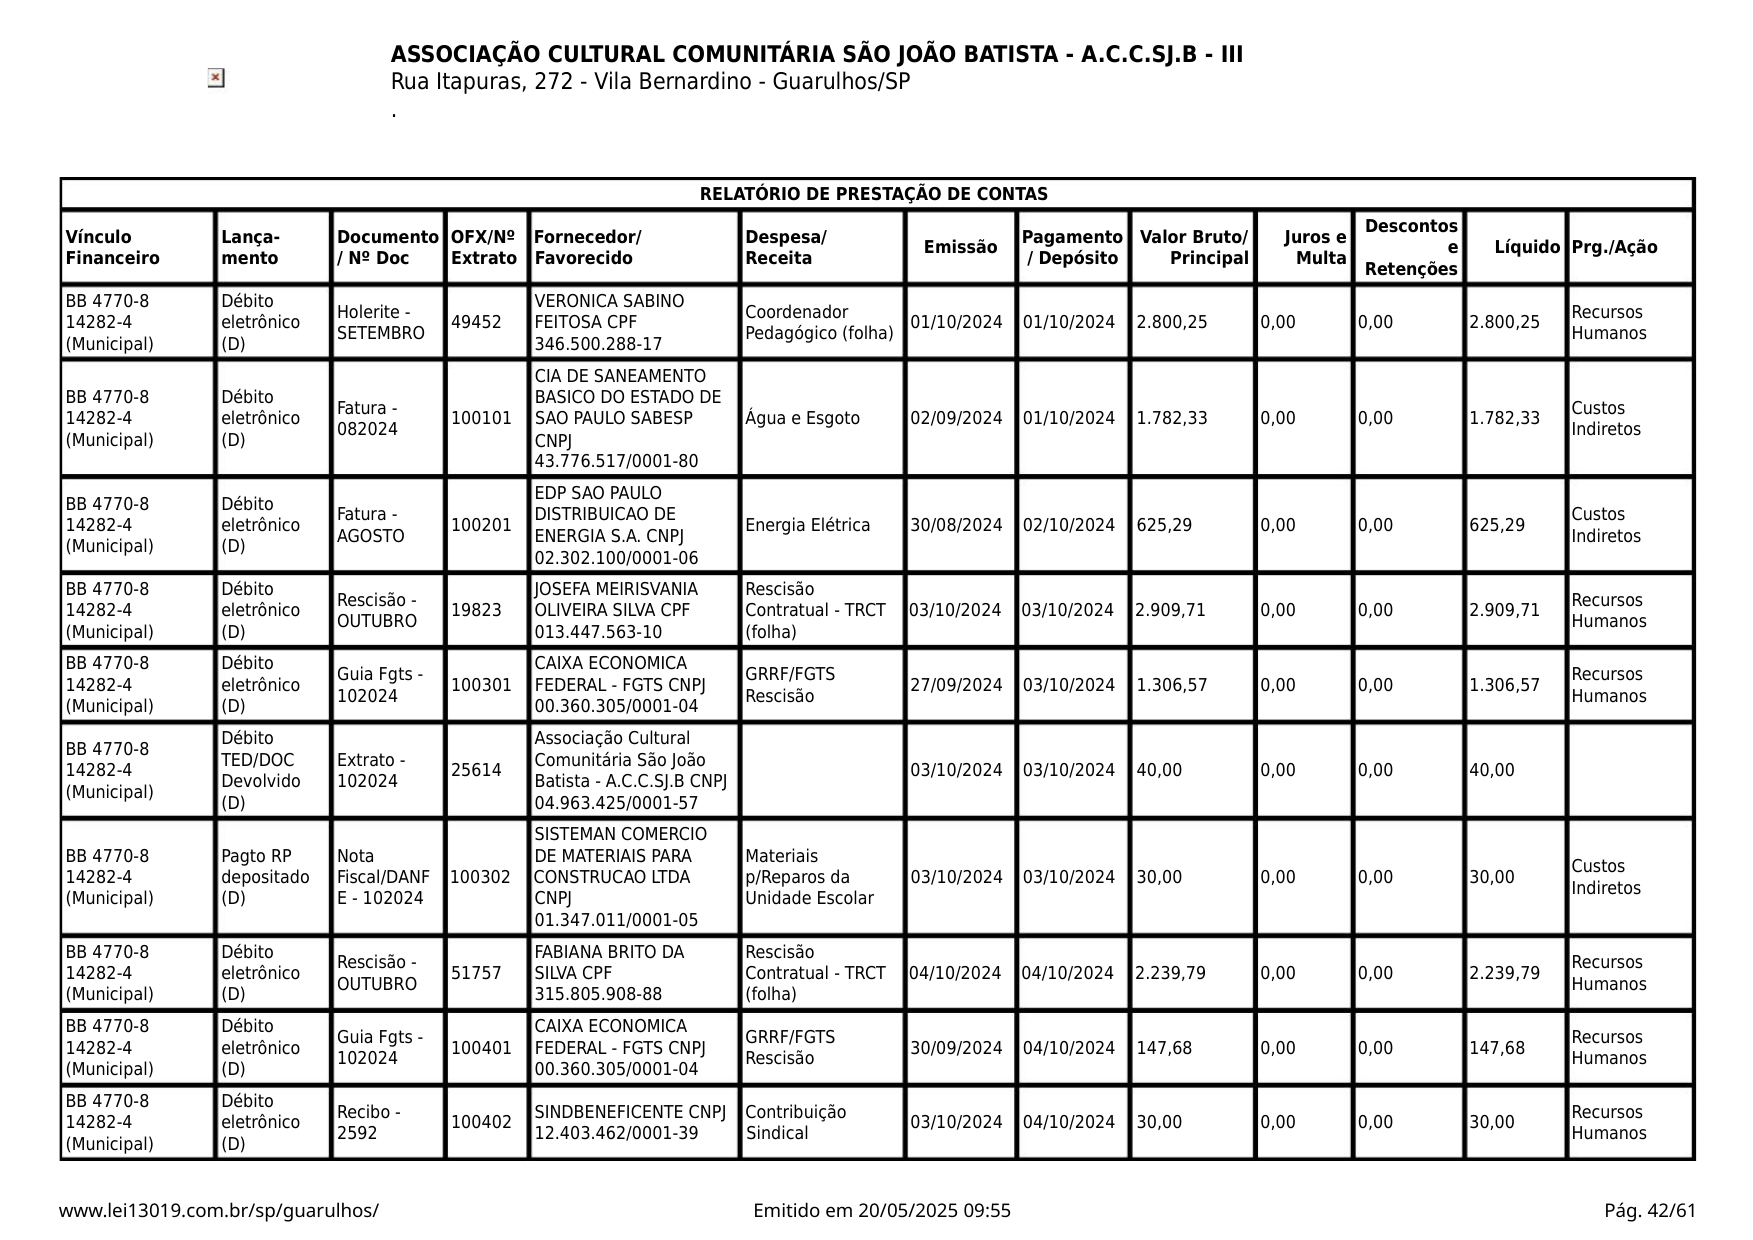

ASSOCIAÇÃO CULTURAL COMUNITÁRIA SÃO JOÃO BATISTA - A.C.C.SJ.B - III
Rua Itapuras, 272 - Vila Bernardino - Guarulhos/SP
.
RELATÓRIO DE PRESTAÇÃO DE CONTAS
Descontos
e
Retenções
Vínculo
Financeiro
Lança-
mento
Documento OFX/Nº Fornecedor/
Despesa/
Receita
Pagamento Valor Bruto/
/ Depósito Principal
Juros e
Multa
Emissão
Líquido Prg./Ação
/ Nº Doc
Extrato Favorecido
BB 4770-8
14282-4
(Municipal)
Débito
eletrônico
(D)
VERONICA SABINO
FEITOSA CPF
346.500.288-17
Holerite -
SETEMBRO
Coordenador
Pedagógico (folha)
Recursos
Humanos
49452
01/10/2024 01/10/2024 2.800,25
02/09/2024 01/10/2024 1.782,33
0,00
0,00
0,00
2.800,25
CIA DE SANEAMENTO
BASICO DO ESTADO DE
100101 SAO PAULO SABESP
CNPJ
BB 4770-8
14282-4
(Municipal)
Débito
eletrônico
(D)
Fatura -
082024
Custos
Indiretos
Água e Esgoto
0,00
0,00
1.782,33
625,29
43.776.517/0001-80
EDP SAO PAULO
DISTRIBUICAO DE
ENERGIA S.A. CNPJ
02.302.100/0001-06
BB 4770-8
14282-4
(Municipal)
Débito
eletrônico
(D)
Fatura -
AGOSTO
Custos
Indiretos
100201
19823
Energia Elétrica
Rescisão
Contratual - TRCT 03/10/2024 03/10/2024 2.909,71
(folha)
30/08/2024 02/10/2024 625,29
0,00
BB 4770-8
14282-4
(Municipal)
Débito
eletrônico
(D)
JOSEFA MEIRISVANIA
OLIVEIRA SILVA CPF
013.447.563-10
Rescisão -
OUTUBRO
Recursos
Humanos
0,00
0,00
0,00
0,00
2.909,71
1.306,57
BB 4770-8
14282-4
(Municipal)
Débito
eletrônico
(D)
CAIXA ECONOMICA
100301 FEDERAL - FGTS CNPJ
00.360.305/0001-04
Guia Fgts -
102024
GRRF/FGTS
Rescisão
Recursos
Humanos
27/09/2024 03/10/2024 1.306,57
03/10/2024 03/10/2024 40,00
Débito
TED/DOC
Devolvido
(D)
Associação Cultural
Comunitária São João
Batista - A.C.C.SJ.B CNPJ
04.963.425/0001-57
BB 4770-8
14282-4
(Municipal)
Extrato -
102024
25614
0,00
0,00
0,00
0,00
40,00
30,00
SISTEMAN COMERCIO
DE MATERIAIS PARA
Fiscal/DANF 100302 CONSTRUCAO LTDA
BB 4770-8
14282-4
(Municipal)
Pagto RP
depositado
(D)
Nota
Materiais
p/Reparos da
Unidade Escolar
Custos
Indiretos
03/10/2024 03/10/2024 30,00
E - 102024
CNPJ
01.347.011/0001-05
BB 4770-8
14282-4
(Municipal)
Débito
eletrônico
(D)
FABIANA BRITO DA
SILVA CPF
315.805.908-88
Rescisão
Rescisão -
OUTUBRO
Recursos
Humanos
51757
Contratual - TRCT 04/10/2024 04/10/2024 2.239,79
(folha)
0,00
0,00
0,00
0,00
0,00
0,00
2.239,79
147,68
30,00
BB 4770-8
14282-4
(Municipal)
Débito
eletrônico
(D)
CAIXA ECONOMICA
100401 FEDERAL - FGTS CNPJ
00.360.305/0001-04
Guia Fgts -
102024
GRRF/FGTS
Rescisão
Recursos
Humanos
30/09/2024 04/10/2024 147,68
03/10/2024 04/10/2024 30,00
BB 4770-8
14282-4
(Municipal)
Débito
eletrônico
(D)
Recibo -
2592
SINDBENEFICENTE CNPJ Contribuição
12.403.462/0001-39 Sindical
Recursos
Humanos
100402
www.lei13019.com.br/sp/guarulhos/
Emitido em 20/05/2025 09:55
Pág. 42/61